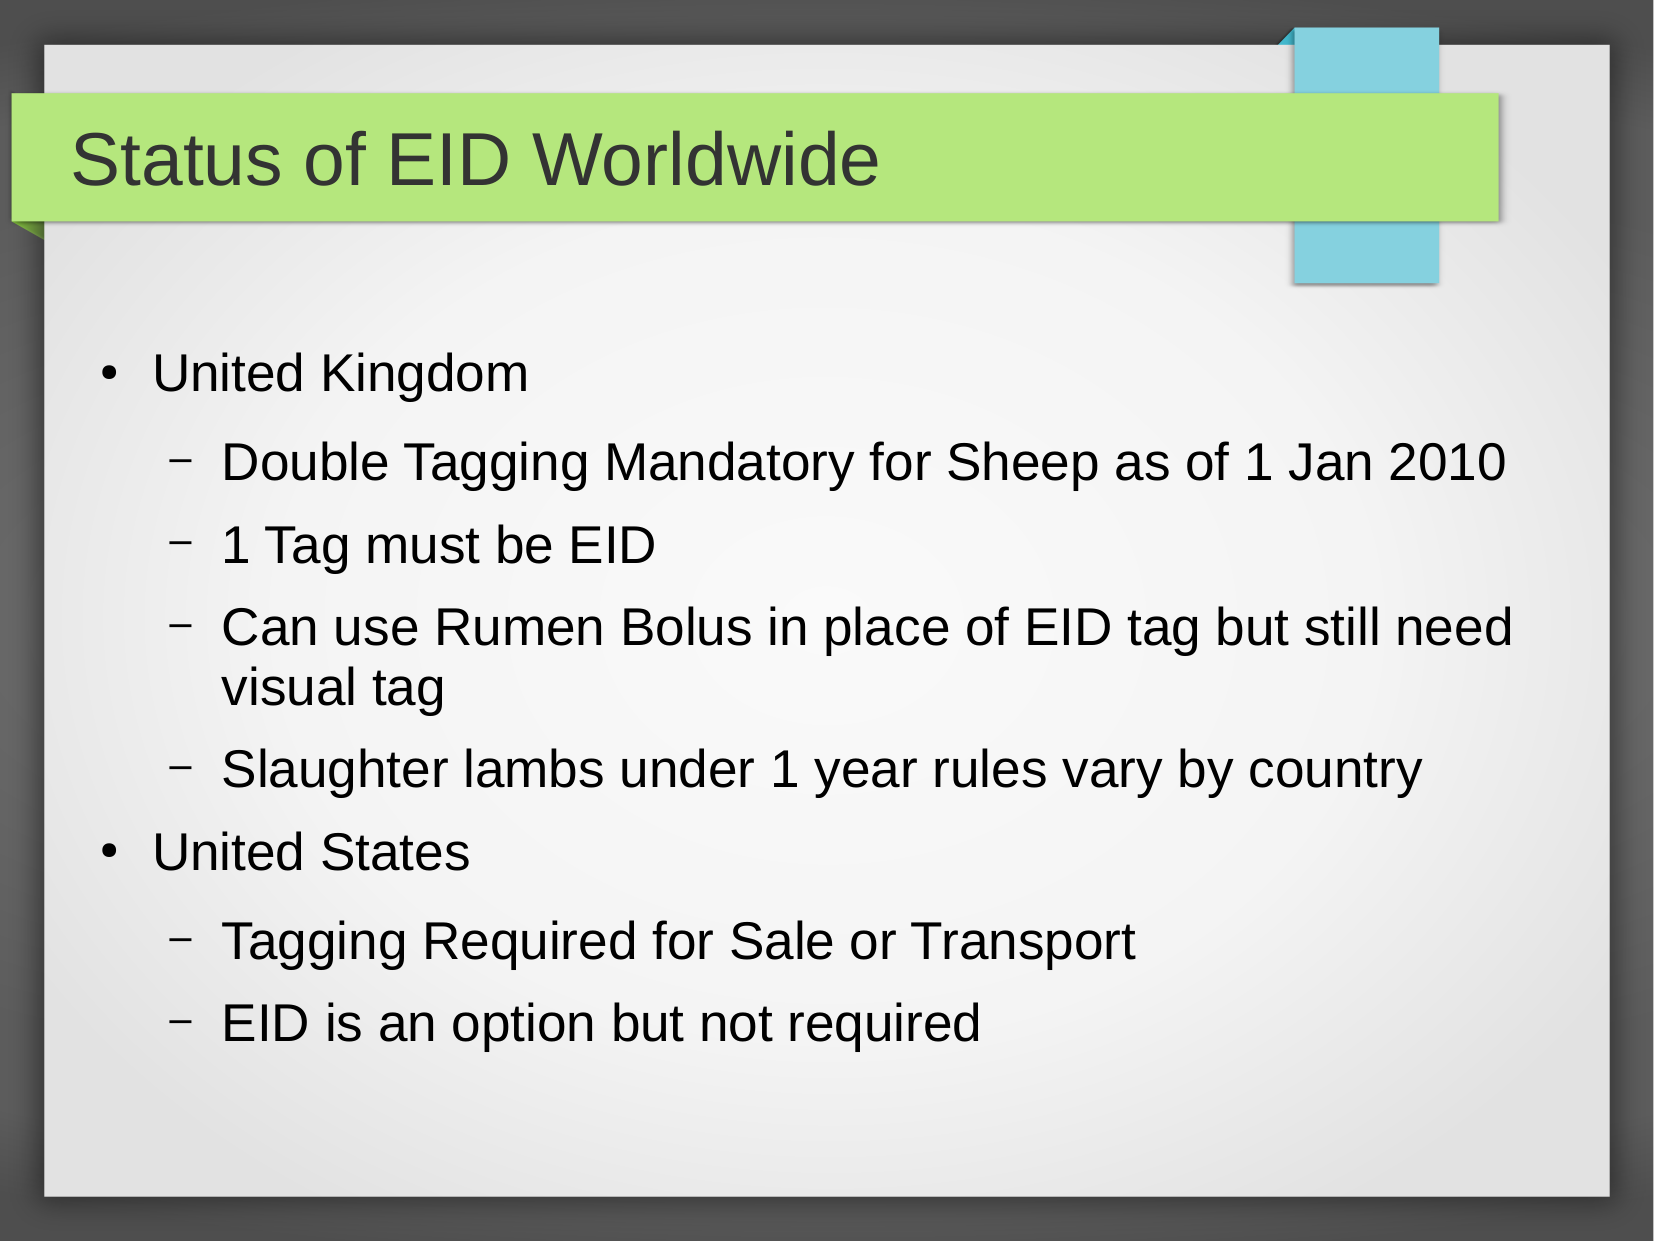

# Status of EID Worldwide
United Kingdom
Double Tagging Mandatory for Sheep as of 1 Jan 2010
1 Tag must be EID
Can use Rumen Bolus in place of EID tag but still need visual tag
Slaughter lambs under 1 year rules vary by country
United States
Tagging Required for Sale or Transport
EID is an option but not required